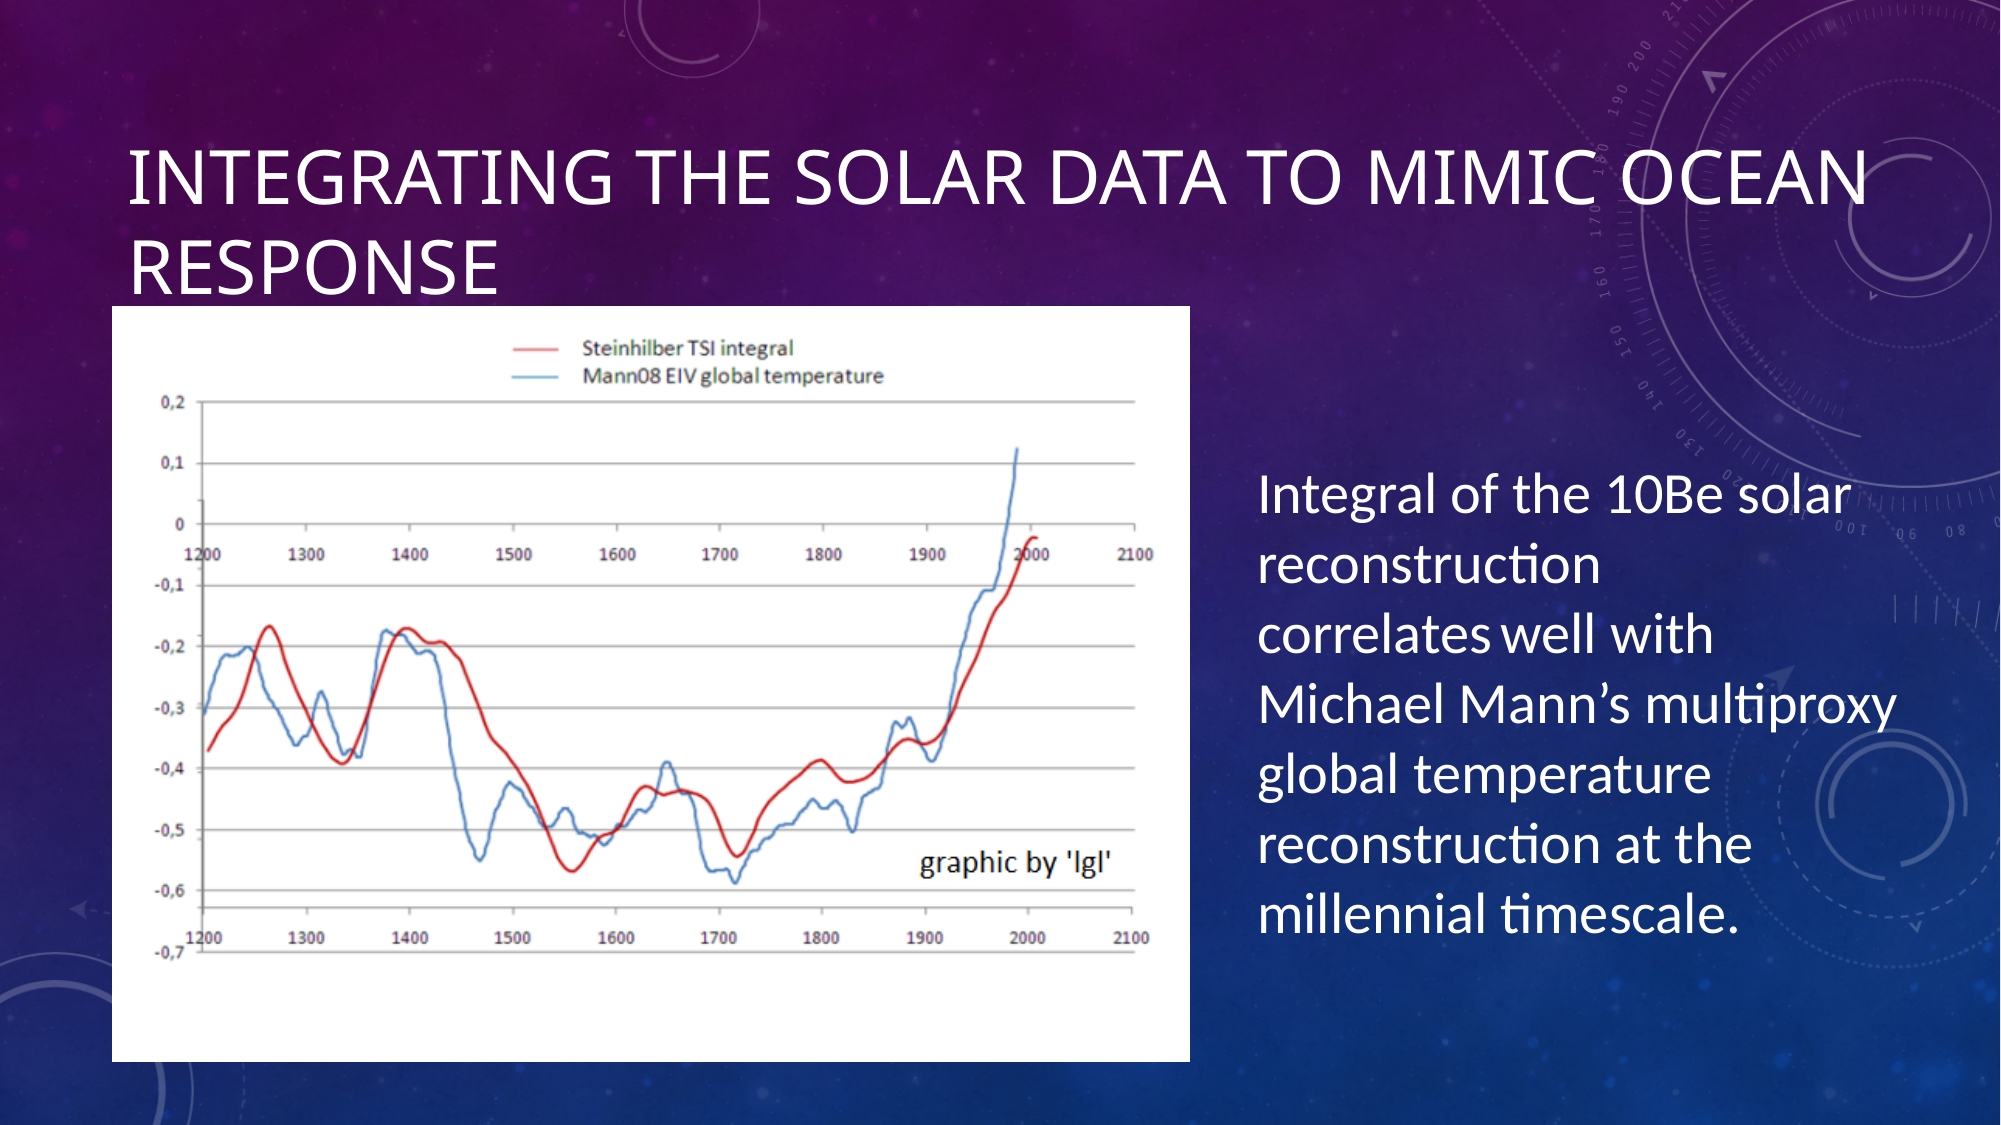

# Integrating the solar data to mimic ocean response
Integral of the 10Be solar reconstruction
correlates well with Michael Mann’s multiproxy global temperature reconstruction at the millennial timescale.